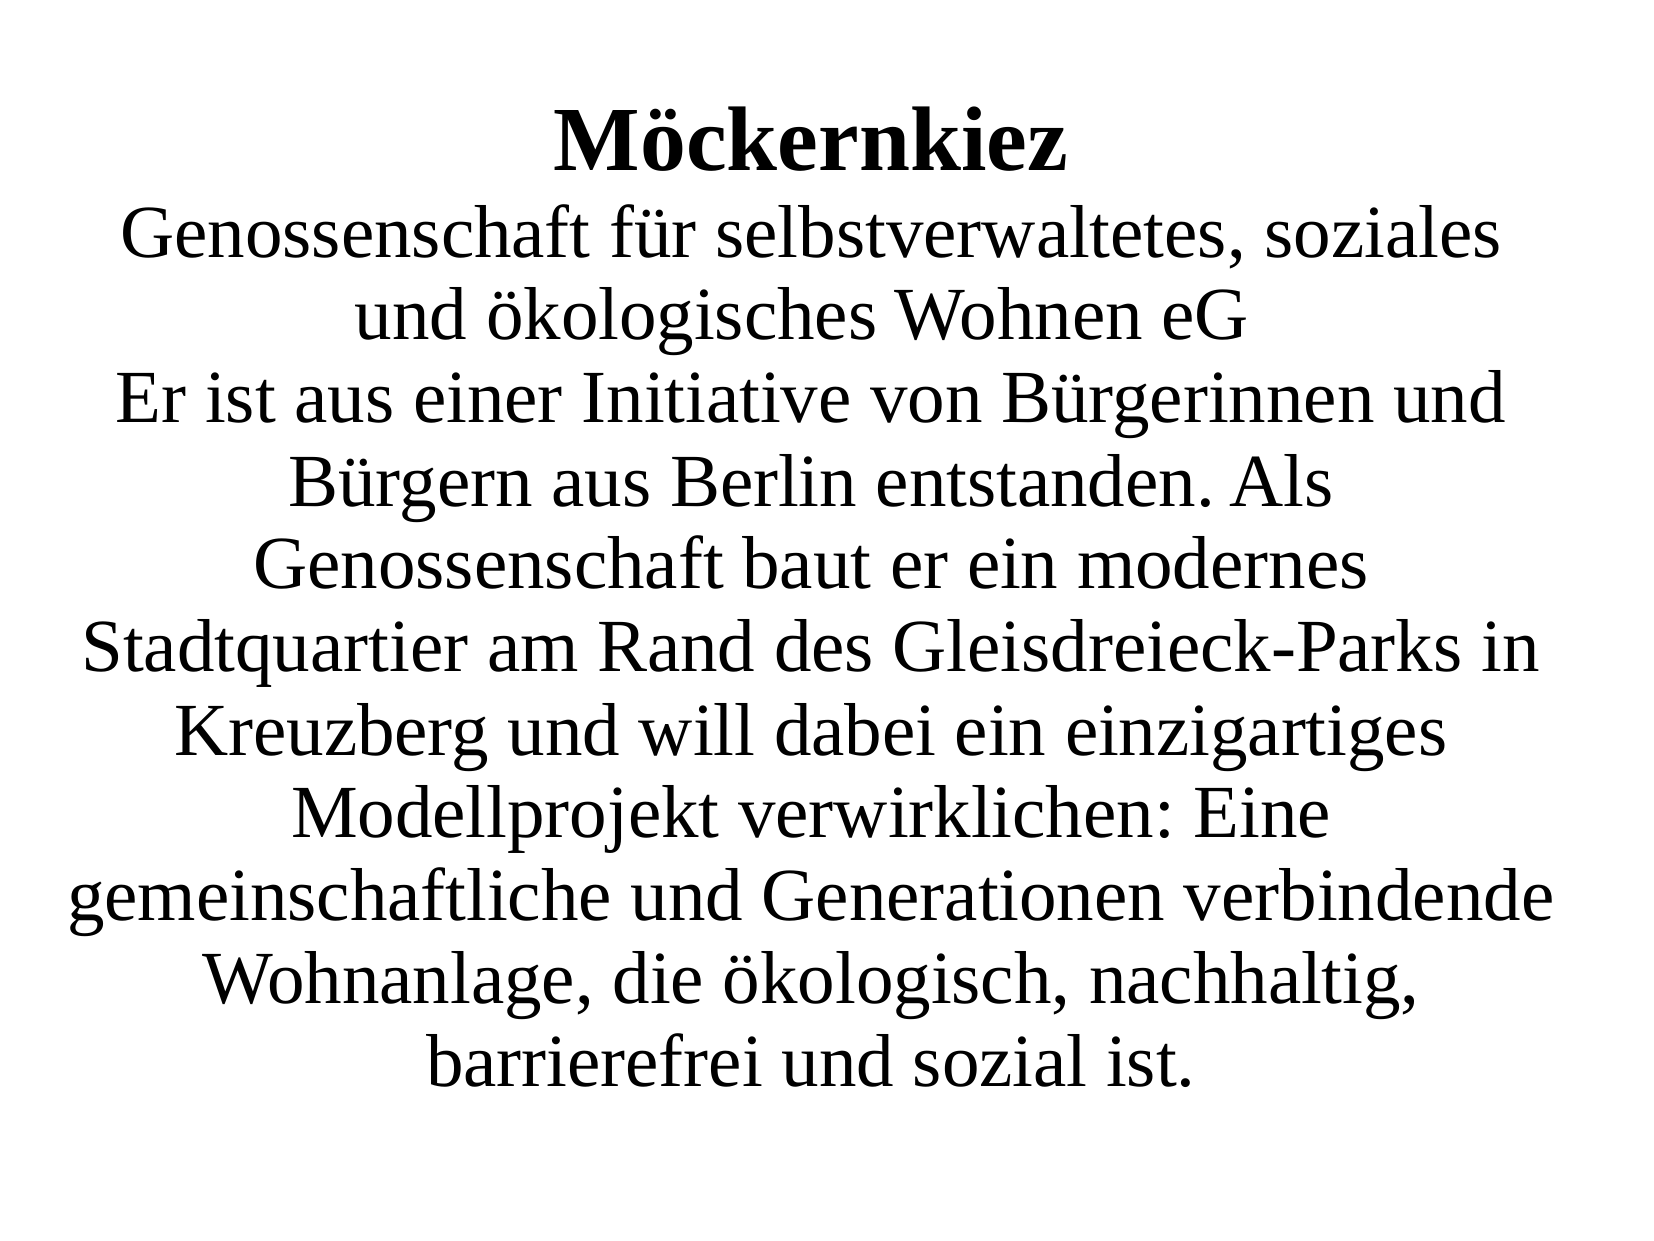

Möckernkiez
Genossenschaft für selbstverwaltetes, soziales und ökologisches Wohnen eG
Er ist aus einer Initiative von Bürgerinnen und Bürgern aus Berlin entstanden. Als Genossenschaft baut er ein modernes Stadtquartier am Rand des Gleisdreieck-Parks in Kreuzberg und will dabei ein einzigartiges Modellprojekt verwirklichen: Eine gemeinschaftliche und Generationen verbindende Wohnanlage, die ökologisch, nachhaltig, barrierefrei und sozial ist.